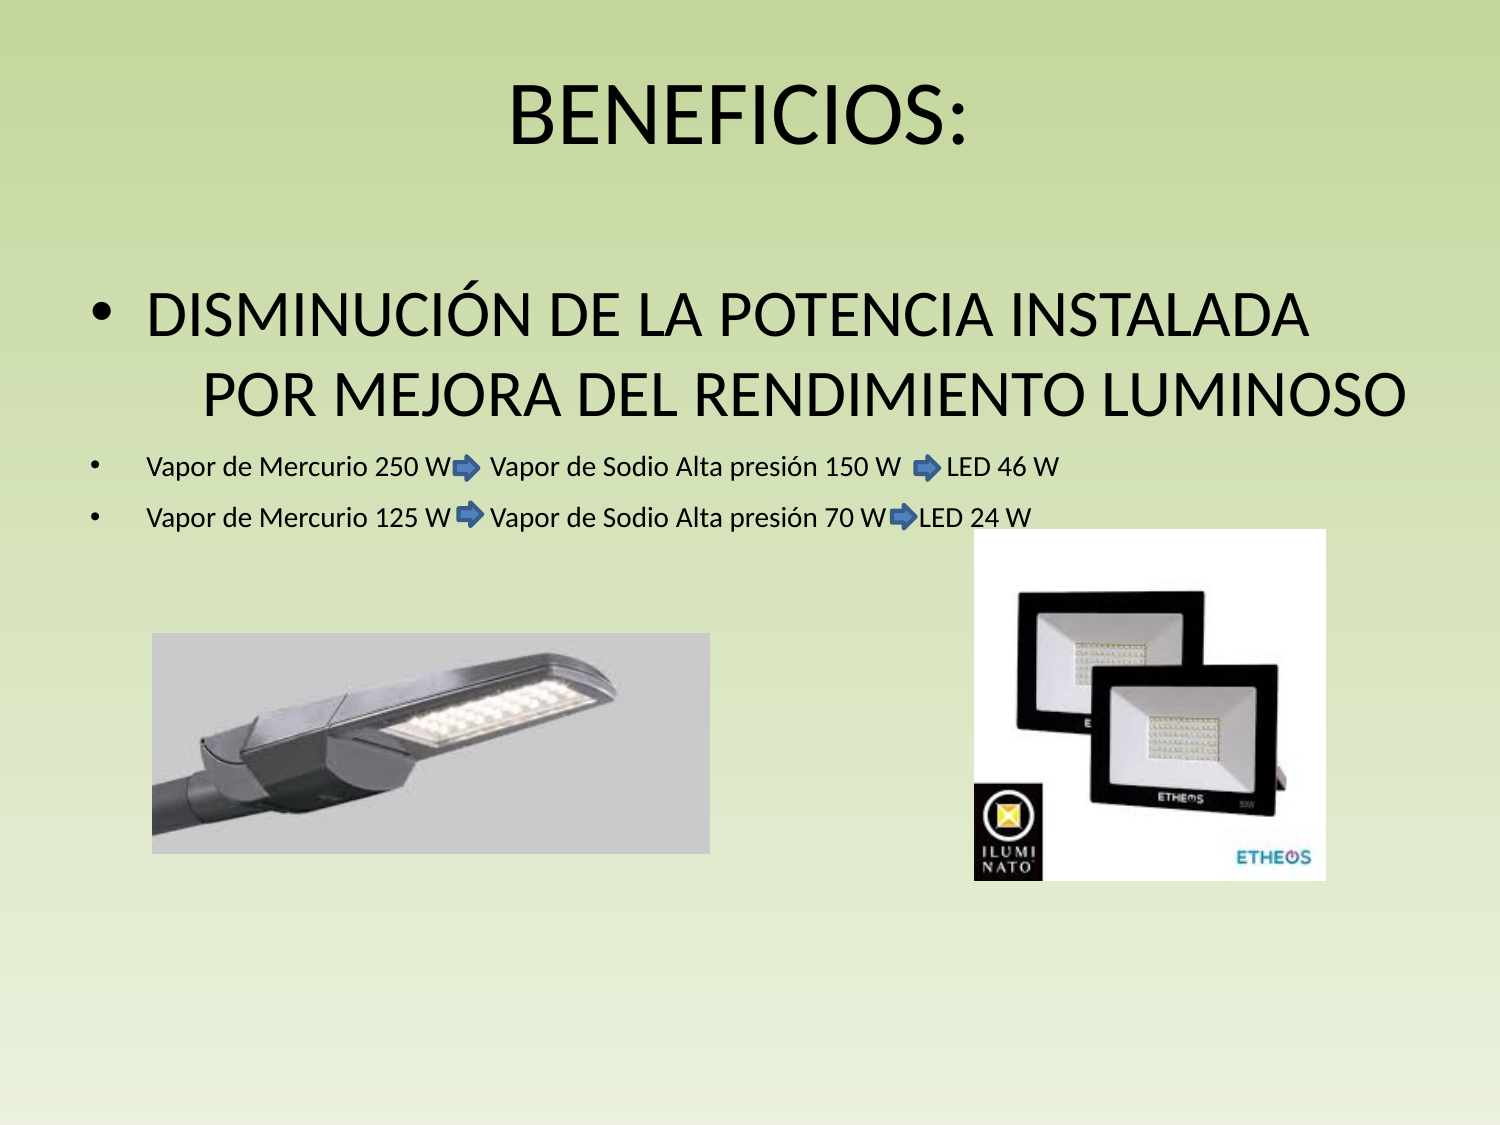

# BENEFICIOS:
DISMINUCIÓN DE LA POTENCIA INSTALADA POR MEJORA DEL RENDIMIENTO LUMINOSO
Vapor de Mercurio 250 W Vapor de Sodio Alta presión 150 W LED 46 W
Vapor de Mercurio 125 W Vapor de Sodio Alta presión 70 W LED 24 W